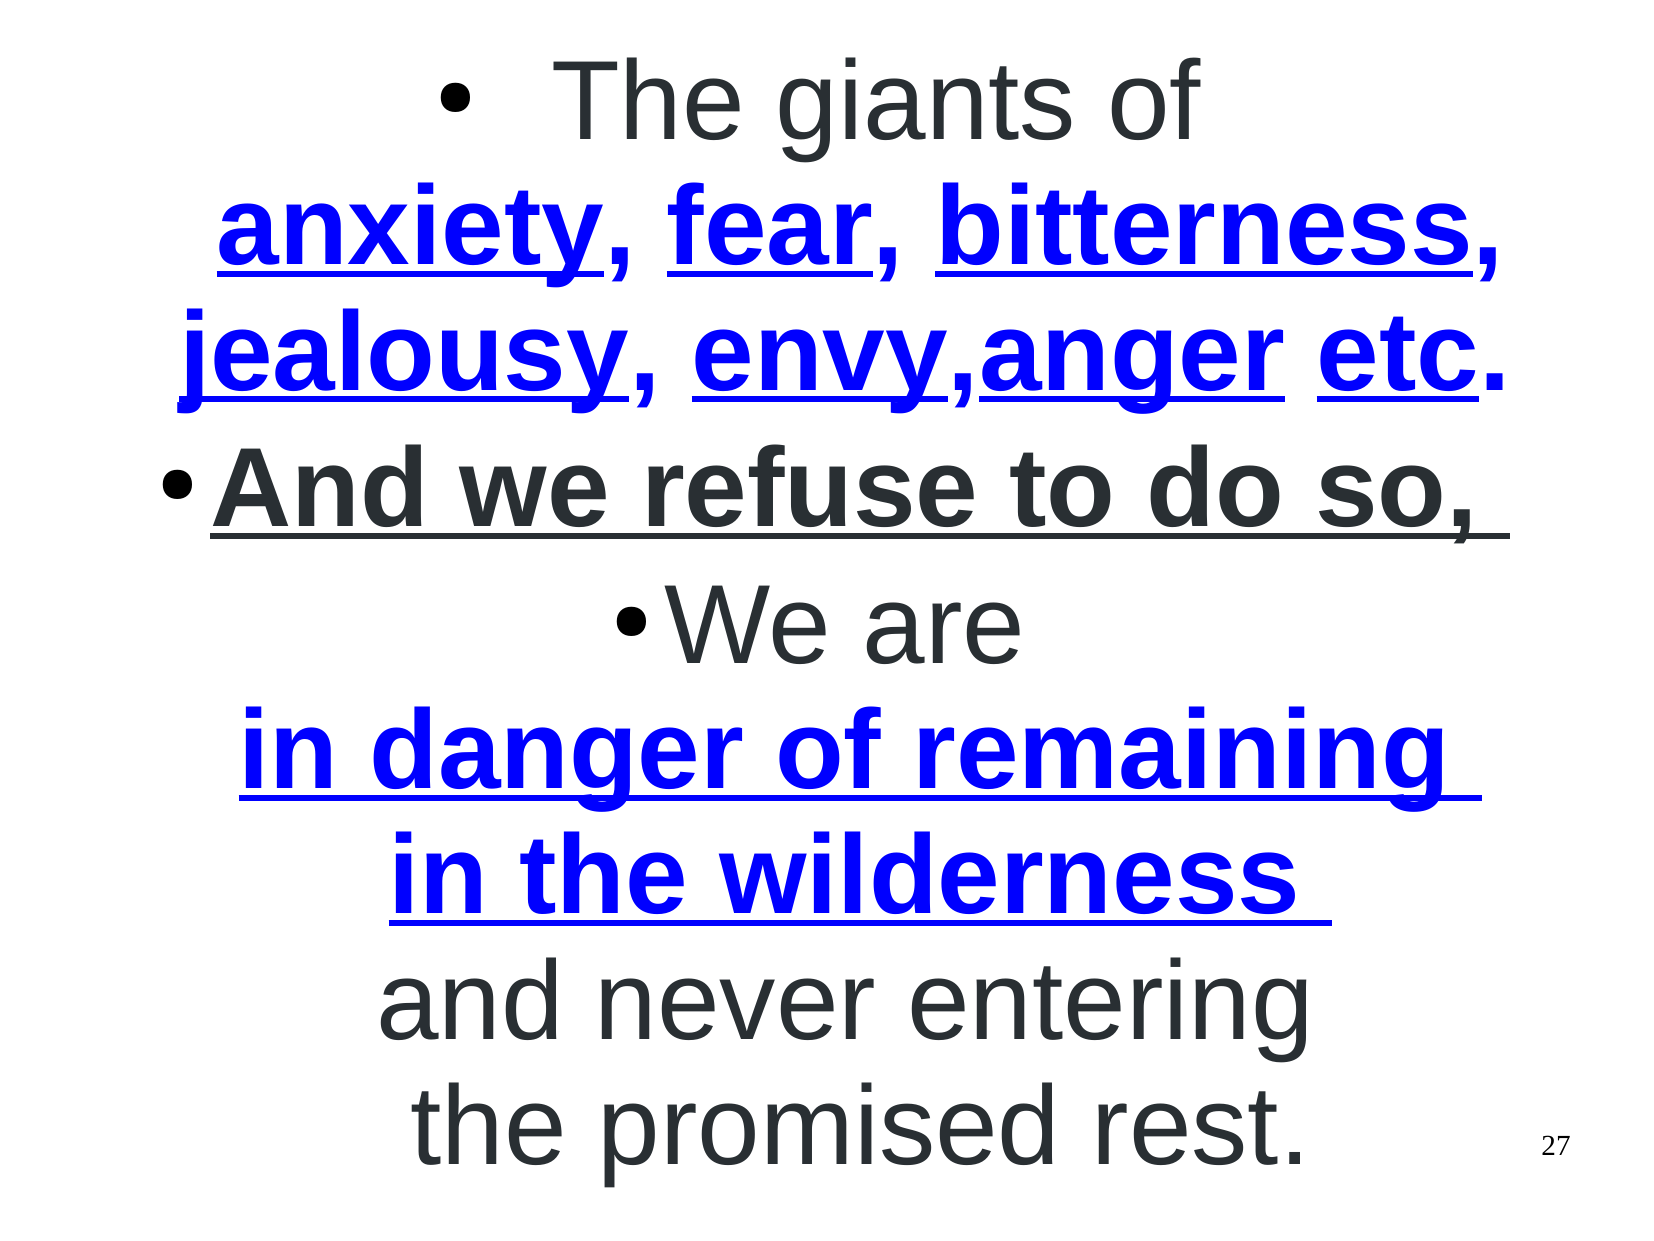

# The giants of anxiety, fear, bitterness, jealousy, envy,anger etc.
And we refuse to do so,
We are
in danger of remaining
in the wilderness
and never entering
the promised rest.
27